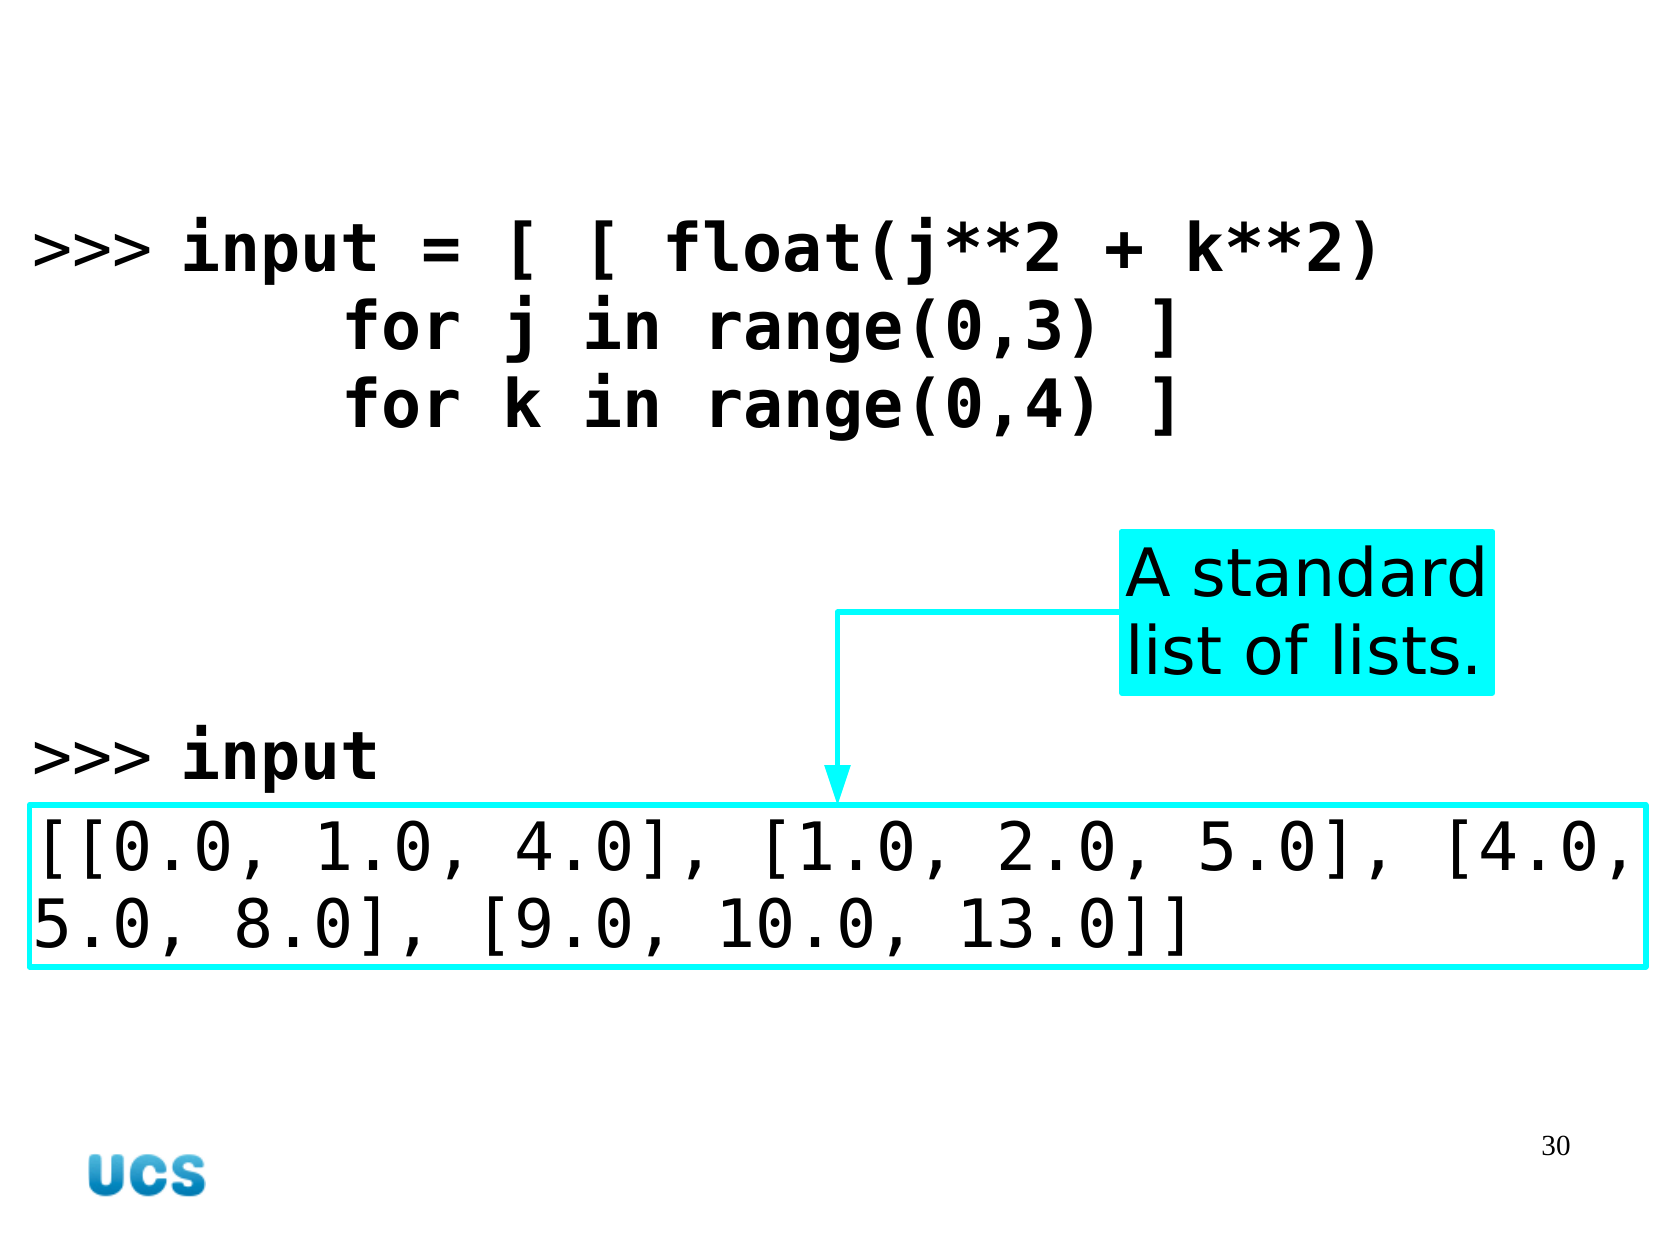

>>>
input = [ [ float(j**2 + k**2)
	for j in range(0,3) ]
	for k in range(0,4) ]
A standard
list of lists.
>>>
input
[[0.0, 1.0, 4.0], [1.0, 2.0, 5.0], [4.0,
5.0, 8.0], [9.0, 10.0, 13.0]]
30